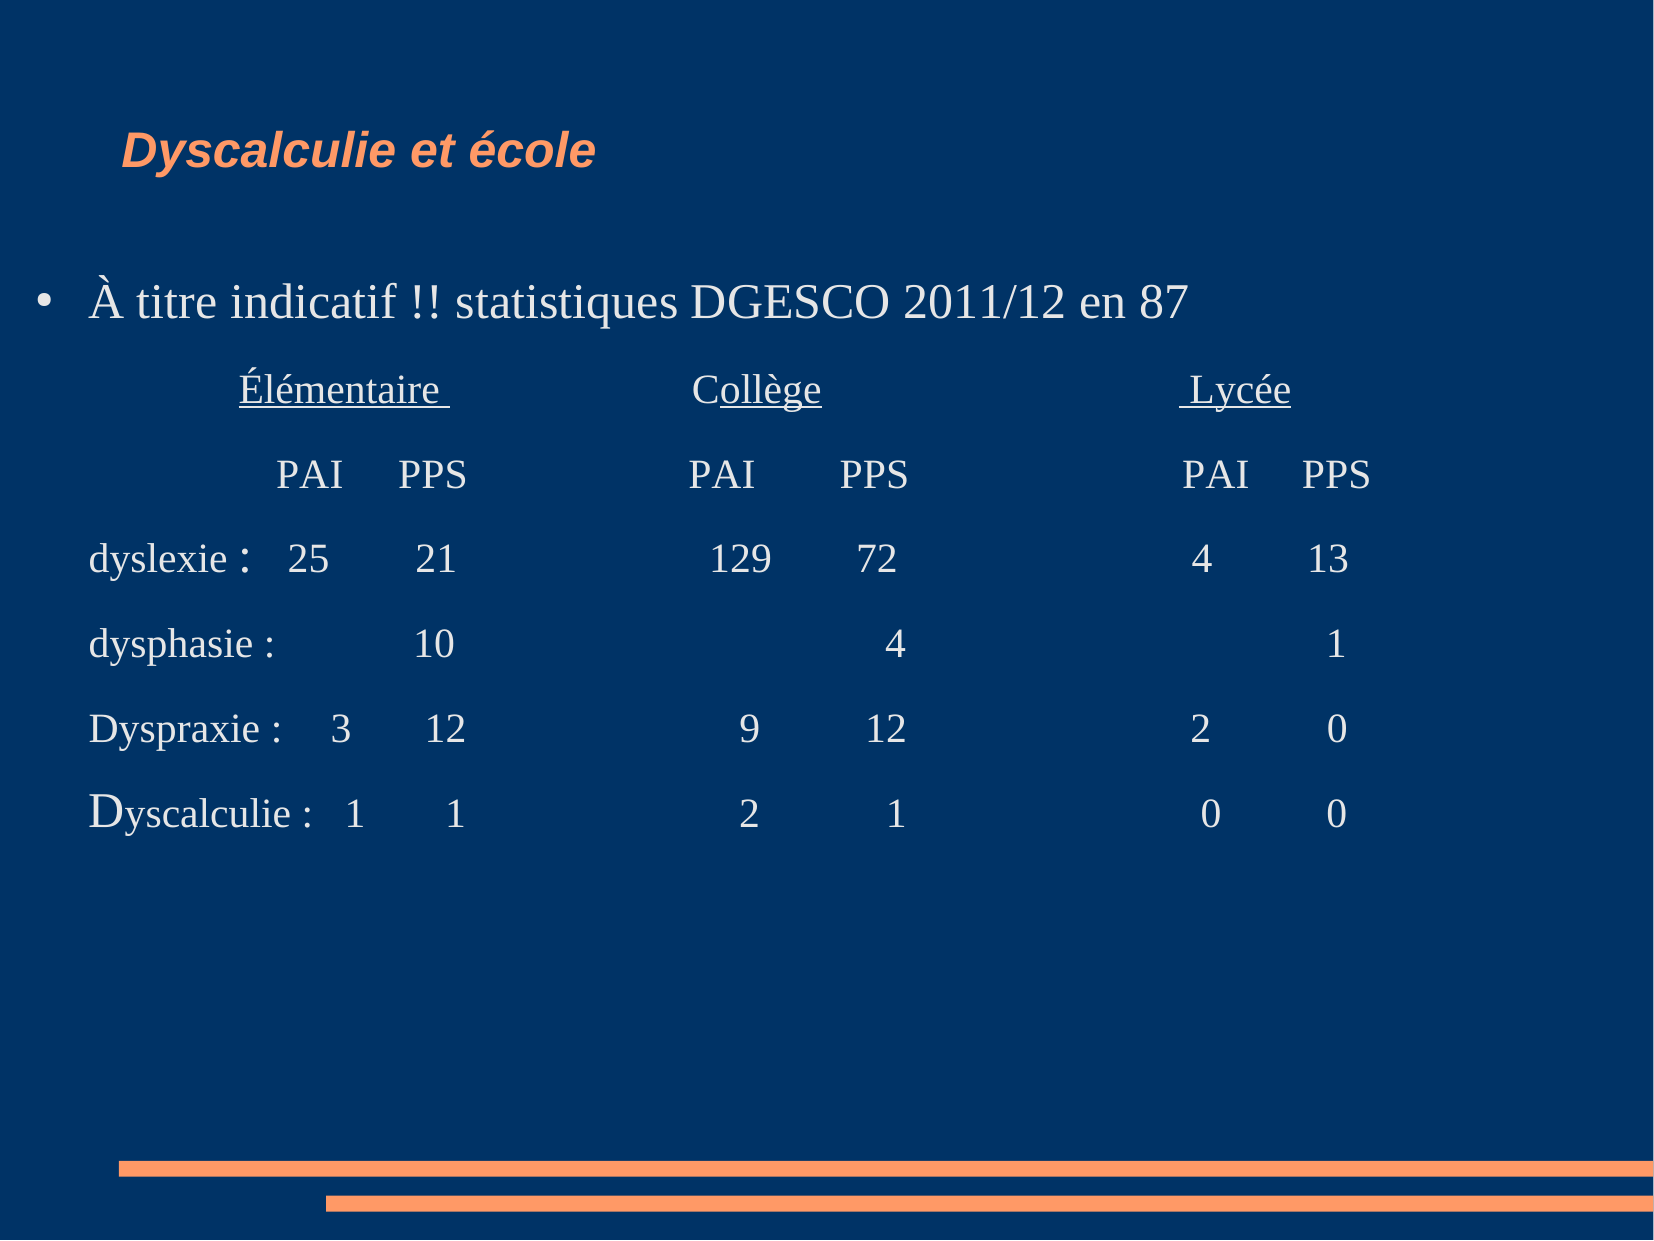

# Dyscalculie et école
À titre indicatif !! statistiques DGESCO 2011/12 en 87
 Élémentaire  Collège Lycée
 PAI PPS PAI PPS PAI PPS
dyslexie : 25 21 129 72 4 13
dysphasie : 10 4 1
Dyspraxie : 3 12 9 12 2 0
Dyscalculie : 1 1 2 1 0 0